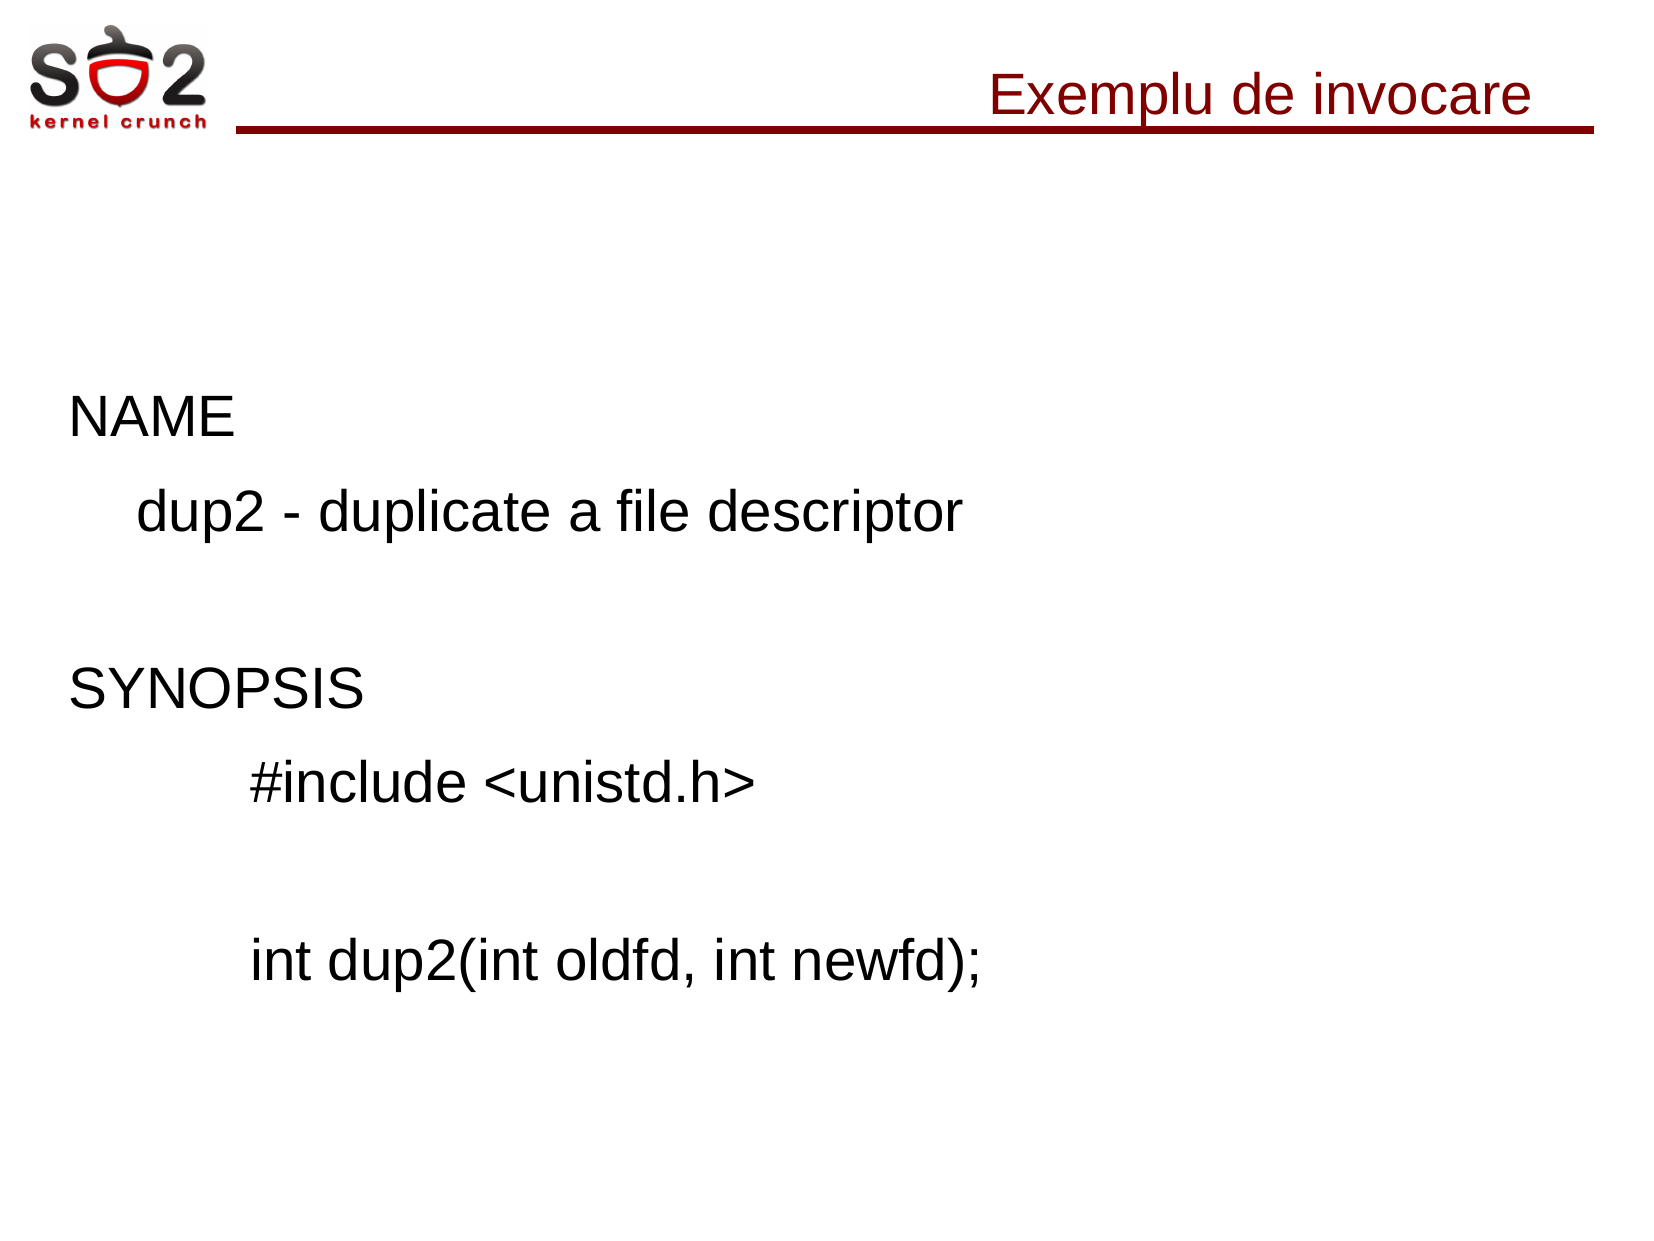

# Exemplu de invocare
NAME
dup2 - duplicate a file descriptor
SYNOPSIS
 #include <unistd.h>
 int dup2(int oldfd, int newfd);